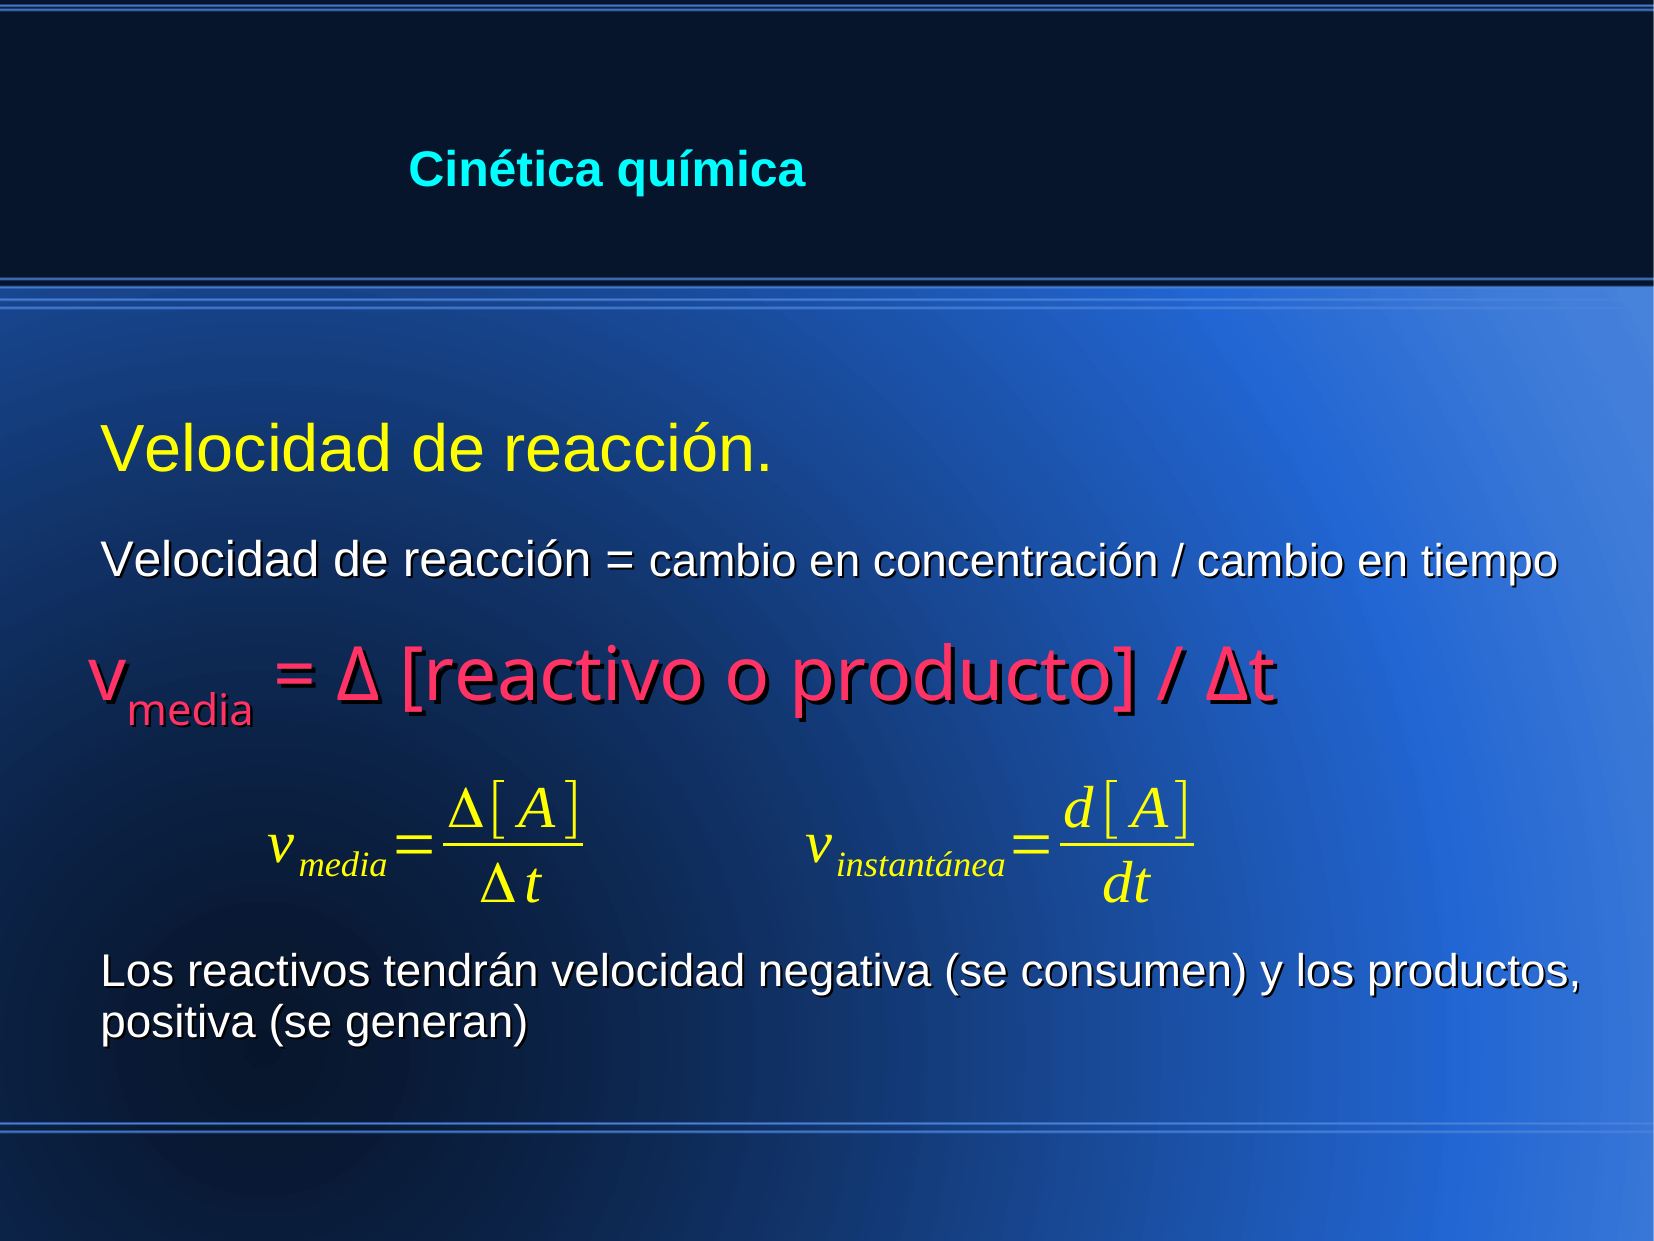

# Cinética química
Velocidad de reacción.
Velocidad de reacción = cambio en concentración / cambio en tiempo
vmedia = Δ [reactivo o producto] / Δt
Los reactivos tendrán velocidad negativa (se consumen) y los productos, positiva (se generan)